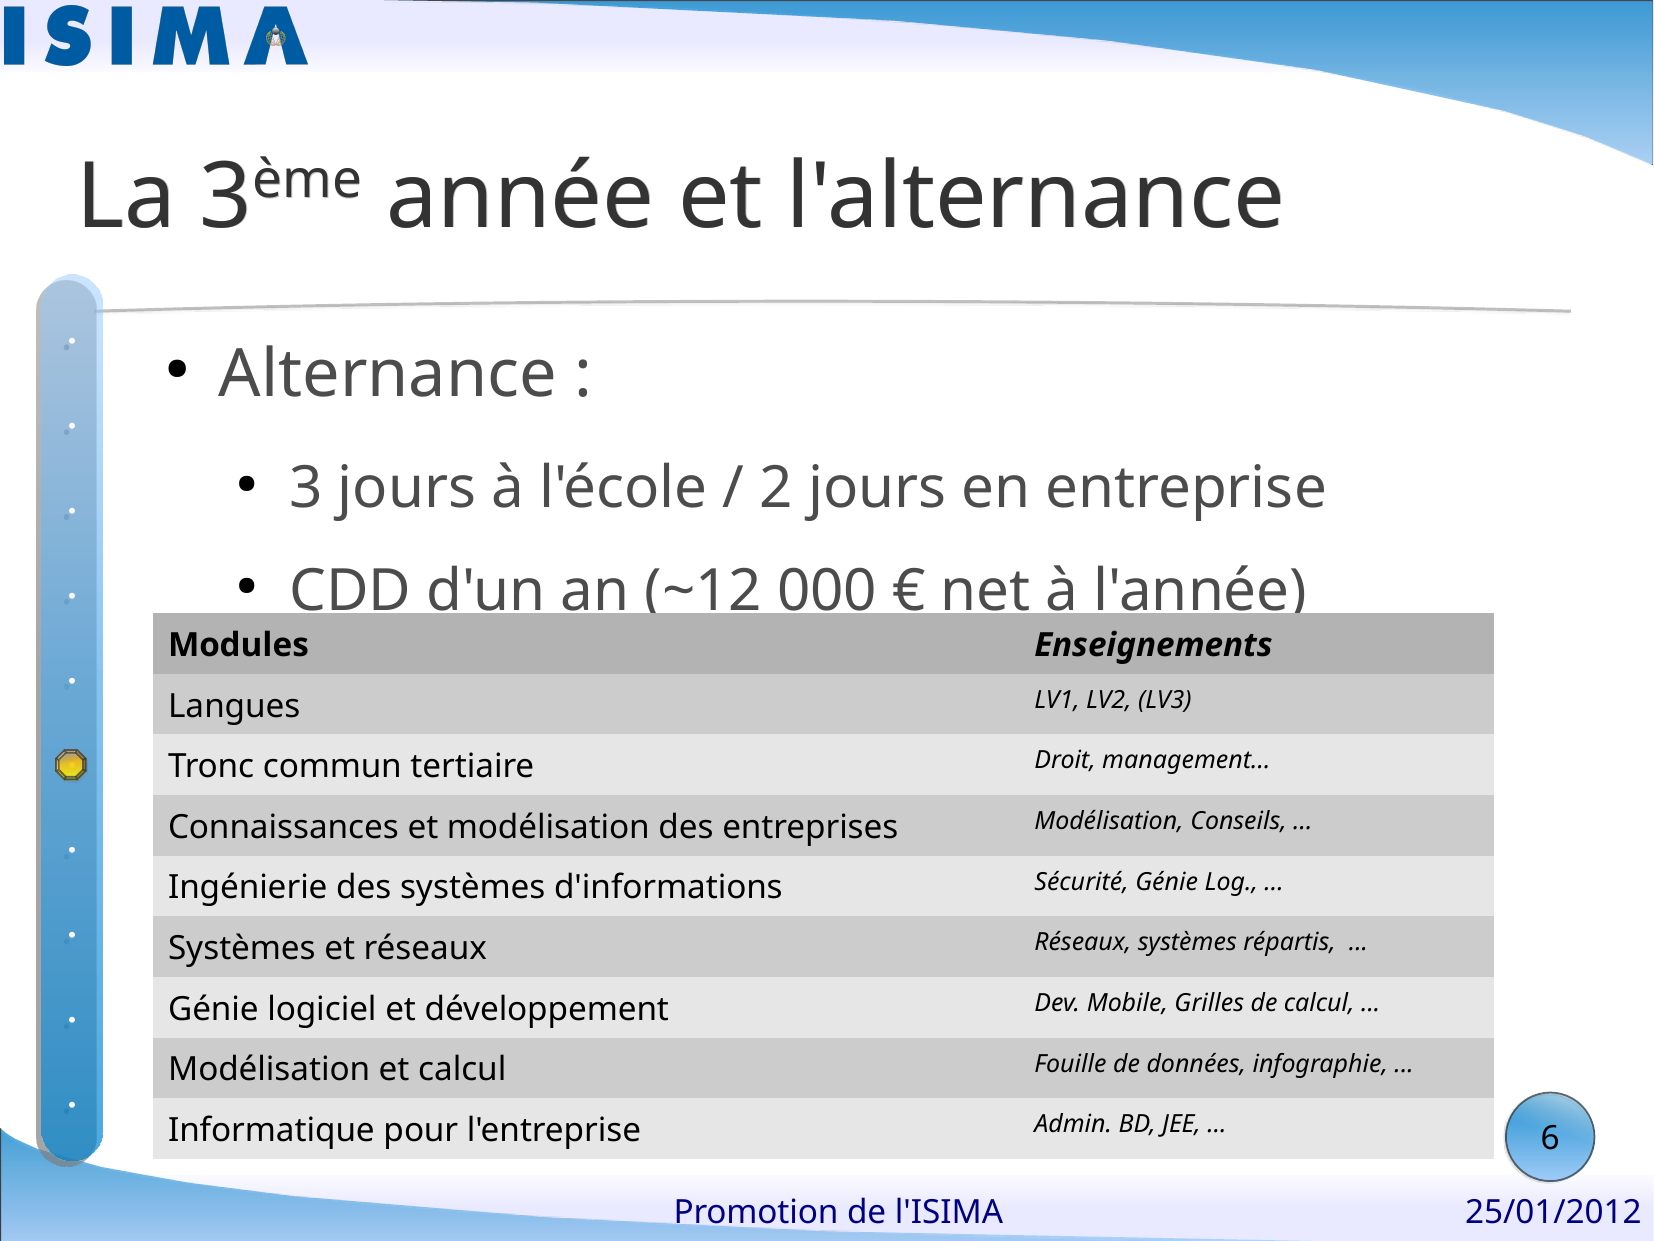

# La 3ème année et l'alternance
Alternance :
3 jours à l'école / 2 jours en entreprise
CDD d'un an (~12 000 € net à l'année)
| Modules | Enseignements |
| --- | --- |
| Langues | LV1, LV2, (LV3) |
| Tronc commun tertiaire | Droit, management... |
| Connaissances et modélisation des entreprises | Modélisation, Conseils, ... |
| Ingénierie des systèmes d'informations | Sécurité, Génie Log., ... |
| Systèmes et réseaux | Réseaux, systèmes répartis, ... |
| Génie logiciel et développement | Dev. Mobile, Grilles de calcul, ... |
| Modélisation et calcul | Fouille de données, infographie, ... |
| Informatique pour l'entreprise | Admin. BD, JEE, … |
6
Promotion de l'ISIMA
25/01/2012